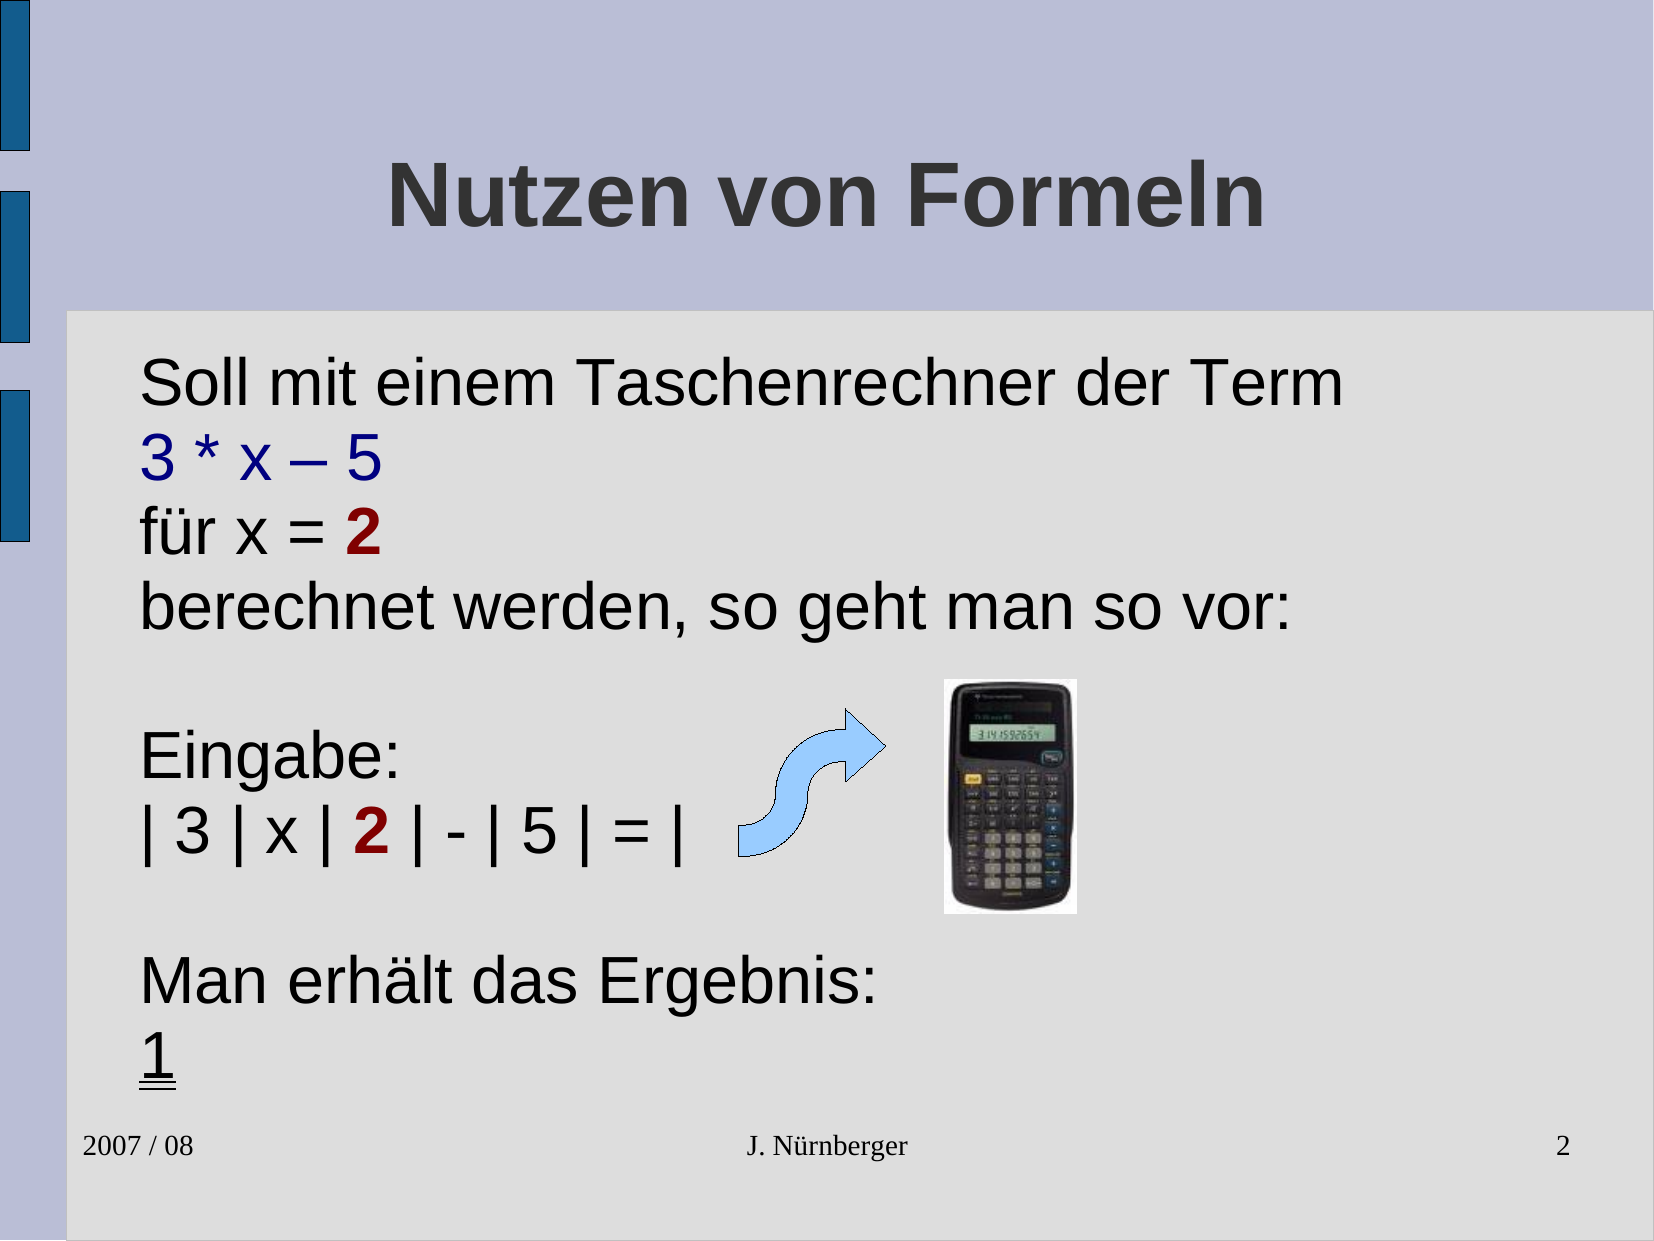

# Nutzen von Formeln
Soll mit einem Taschenrechner der Term
3 * x – 5
für x = 2
berechnet werden, so geht man so vor:
Eingabe:
| 3 | x | 2 | - | 5 | = |
Man erhält das Ergebnis:
1
2007 / 08
J. Nürnberger
2